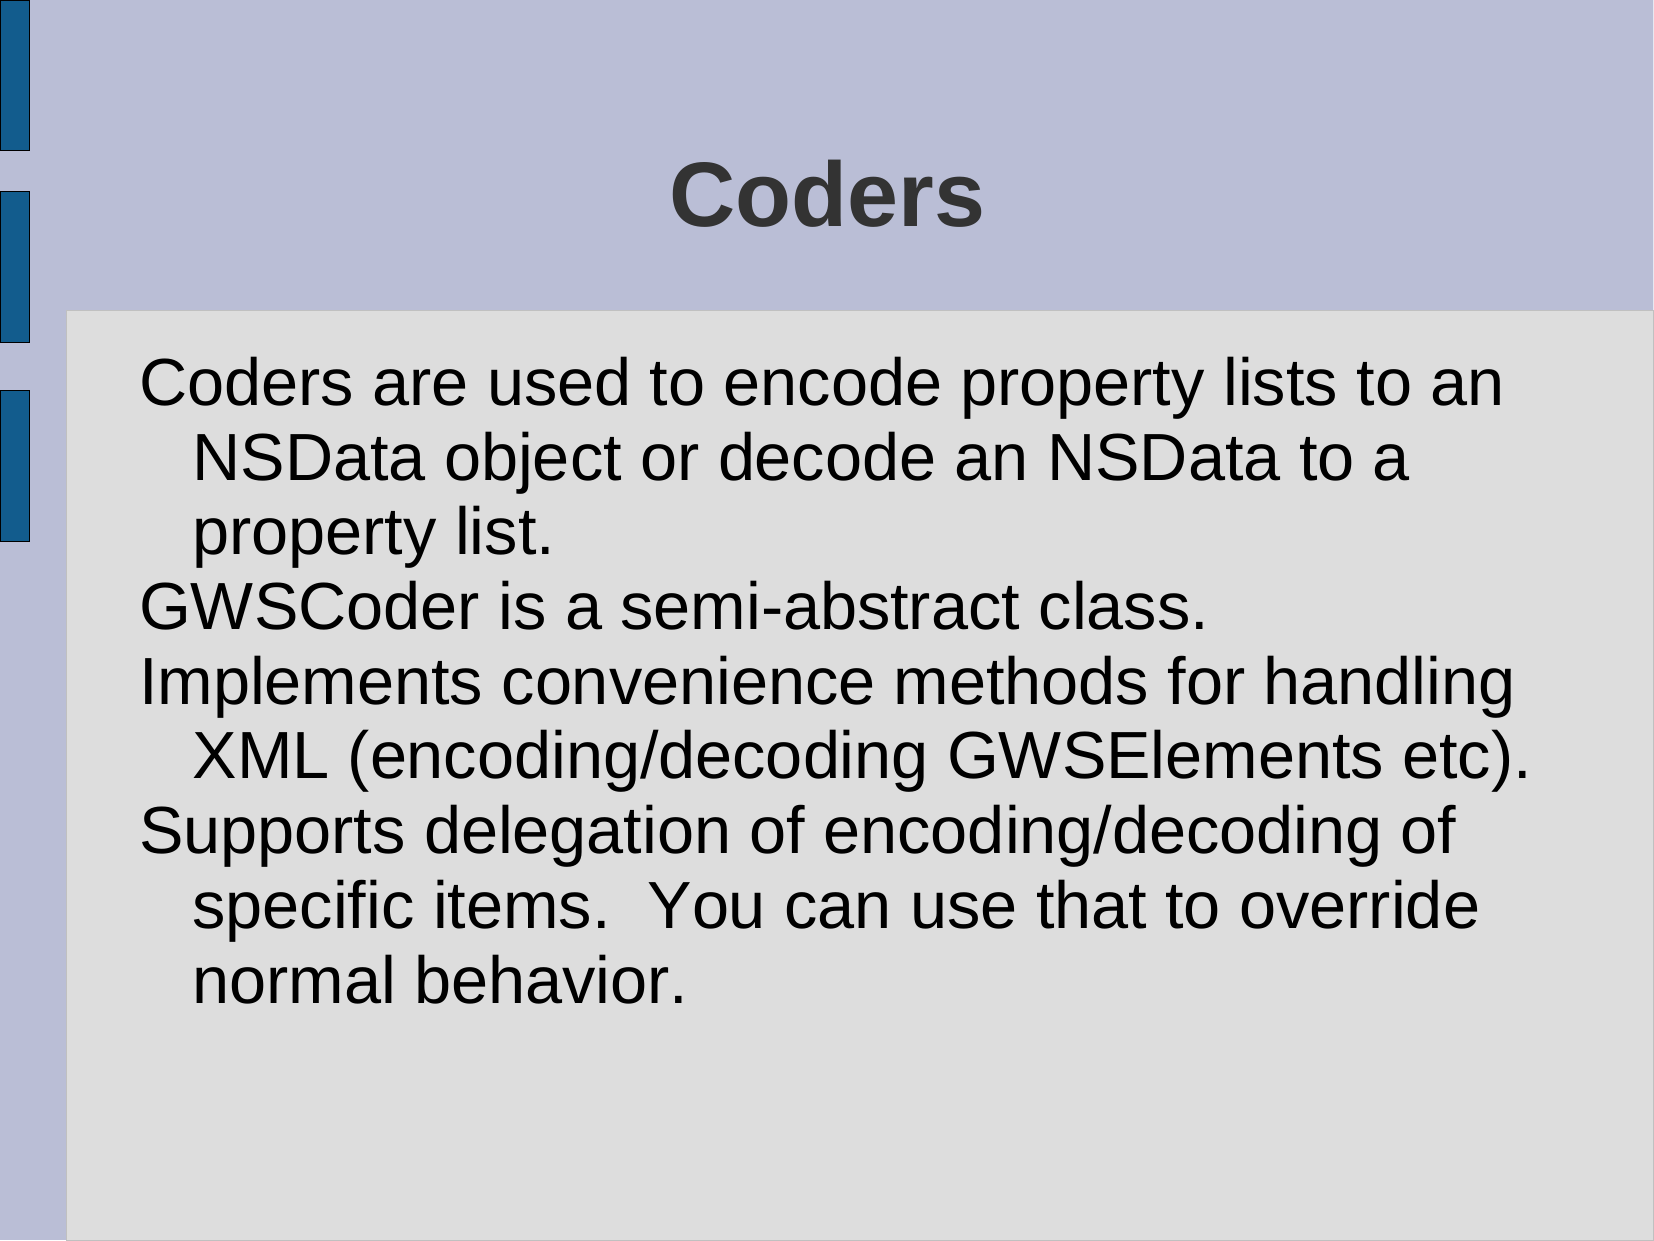

# Coders
Coders are used to encode property lists to an NSData object or decode an NSData to a property list.
GWSCoder is a semi-abstract class.
Implements convenience methods for handling XML (encoding/decoding GWSElements etc).
Supports delegation of encoding/decoding of specific items. You can use that to override normal behavior.